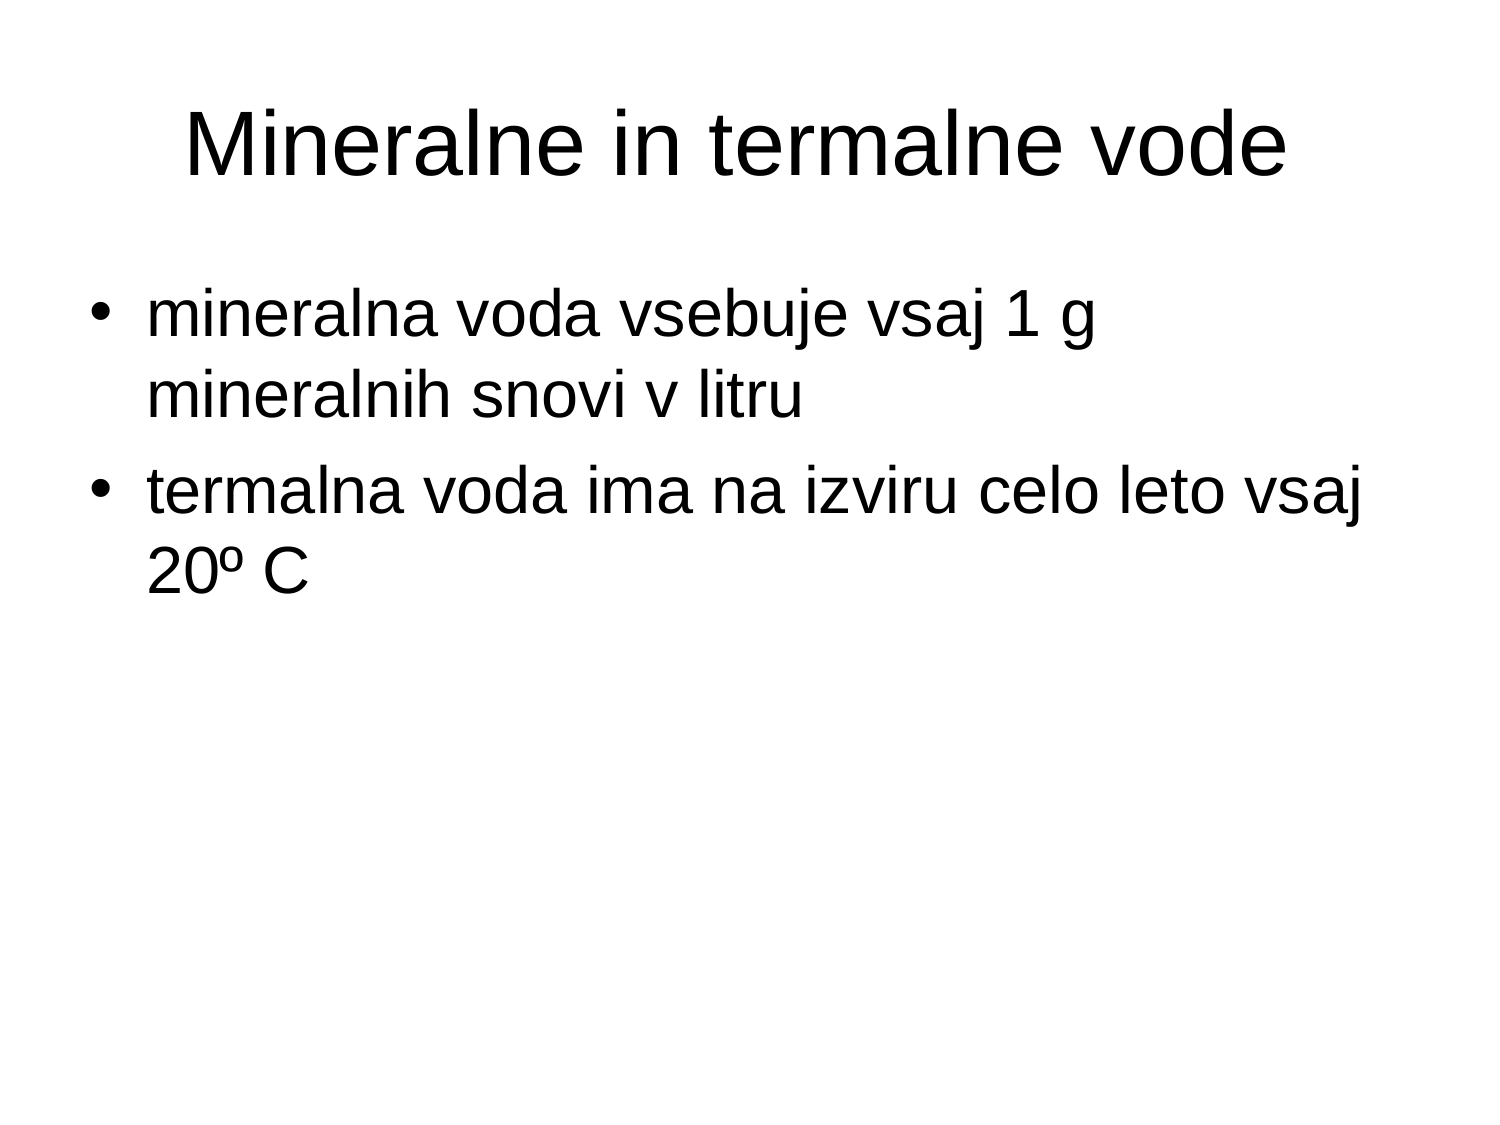

# Mineralne in termalne vode
mineralna voda vsebuje vsaj 1 g mineralnih snovi v litru
termalna voda ima na izviru celo leto vsaj 20º C